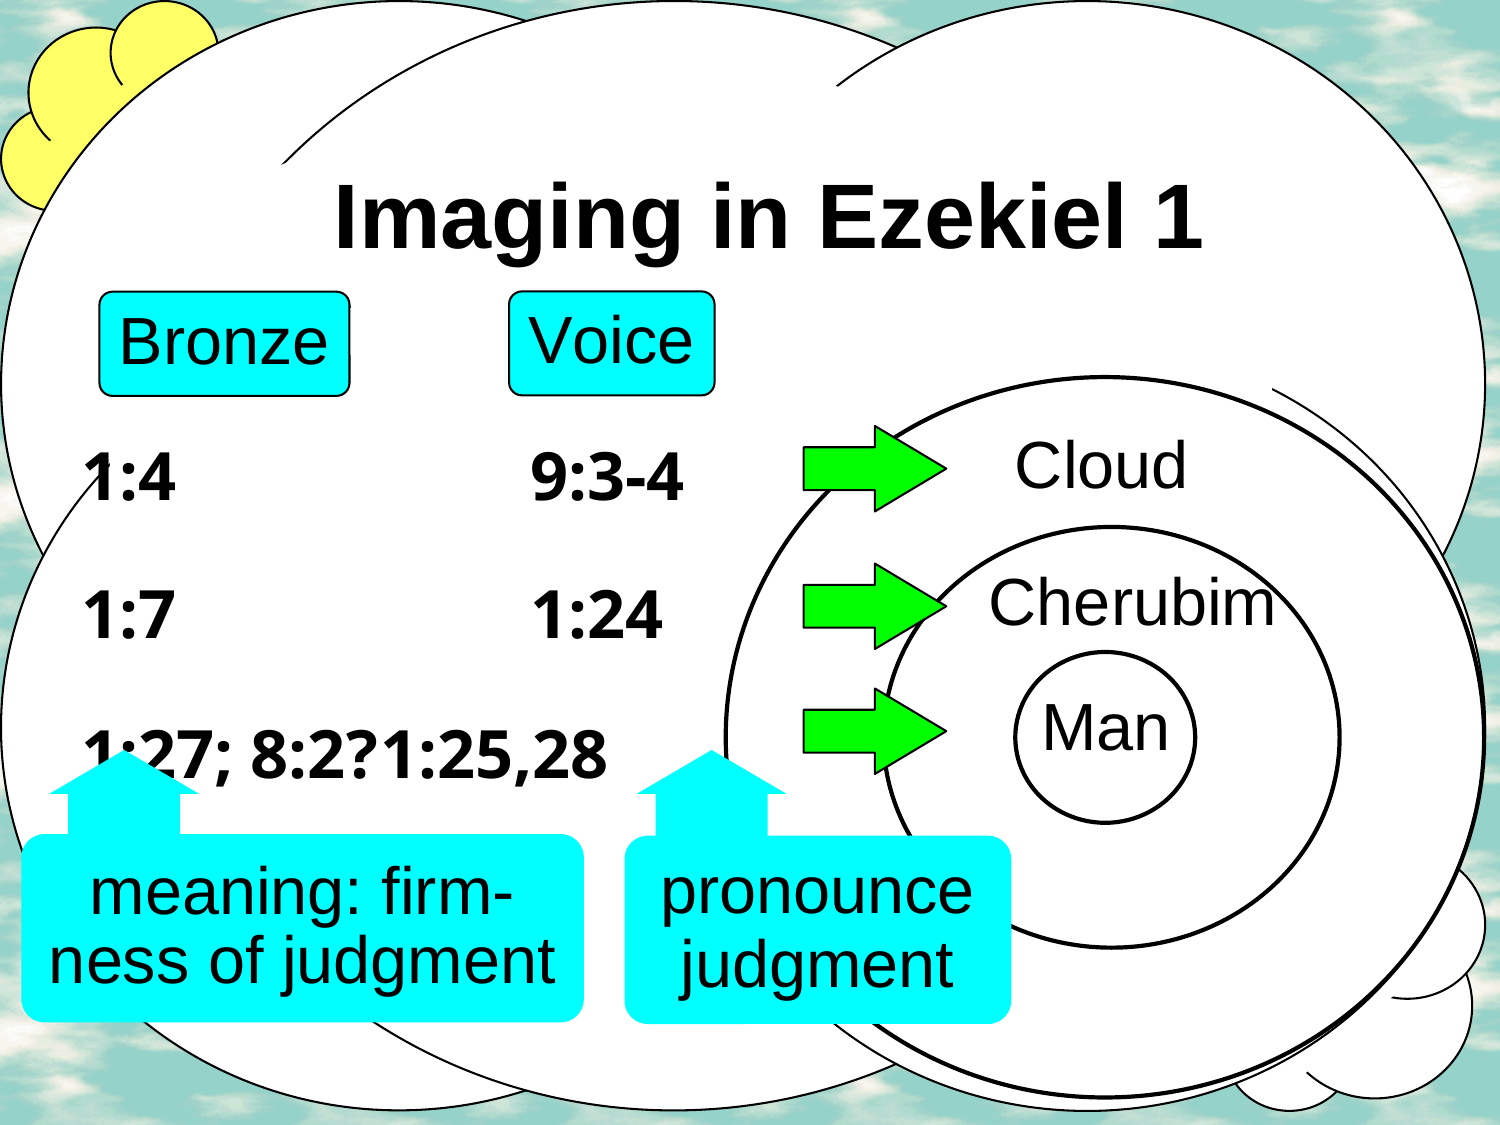

# Imaging in Ezekiel 1
Voice
Bronze
1:4			9:3-4
1:7			1:24
1:27; 8:2?	1:25,28
Cloud
Cherubim
Man
meaning: firm-ness of judgment
pronounce
judgment